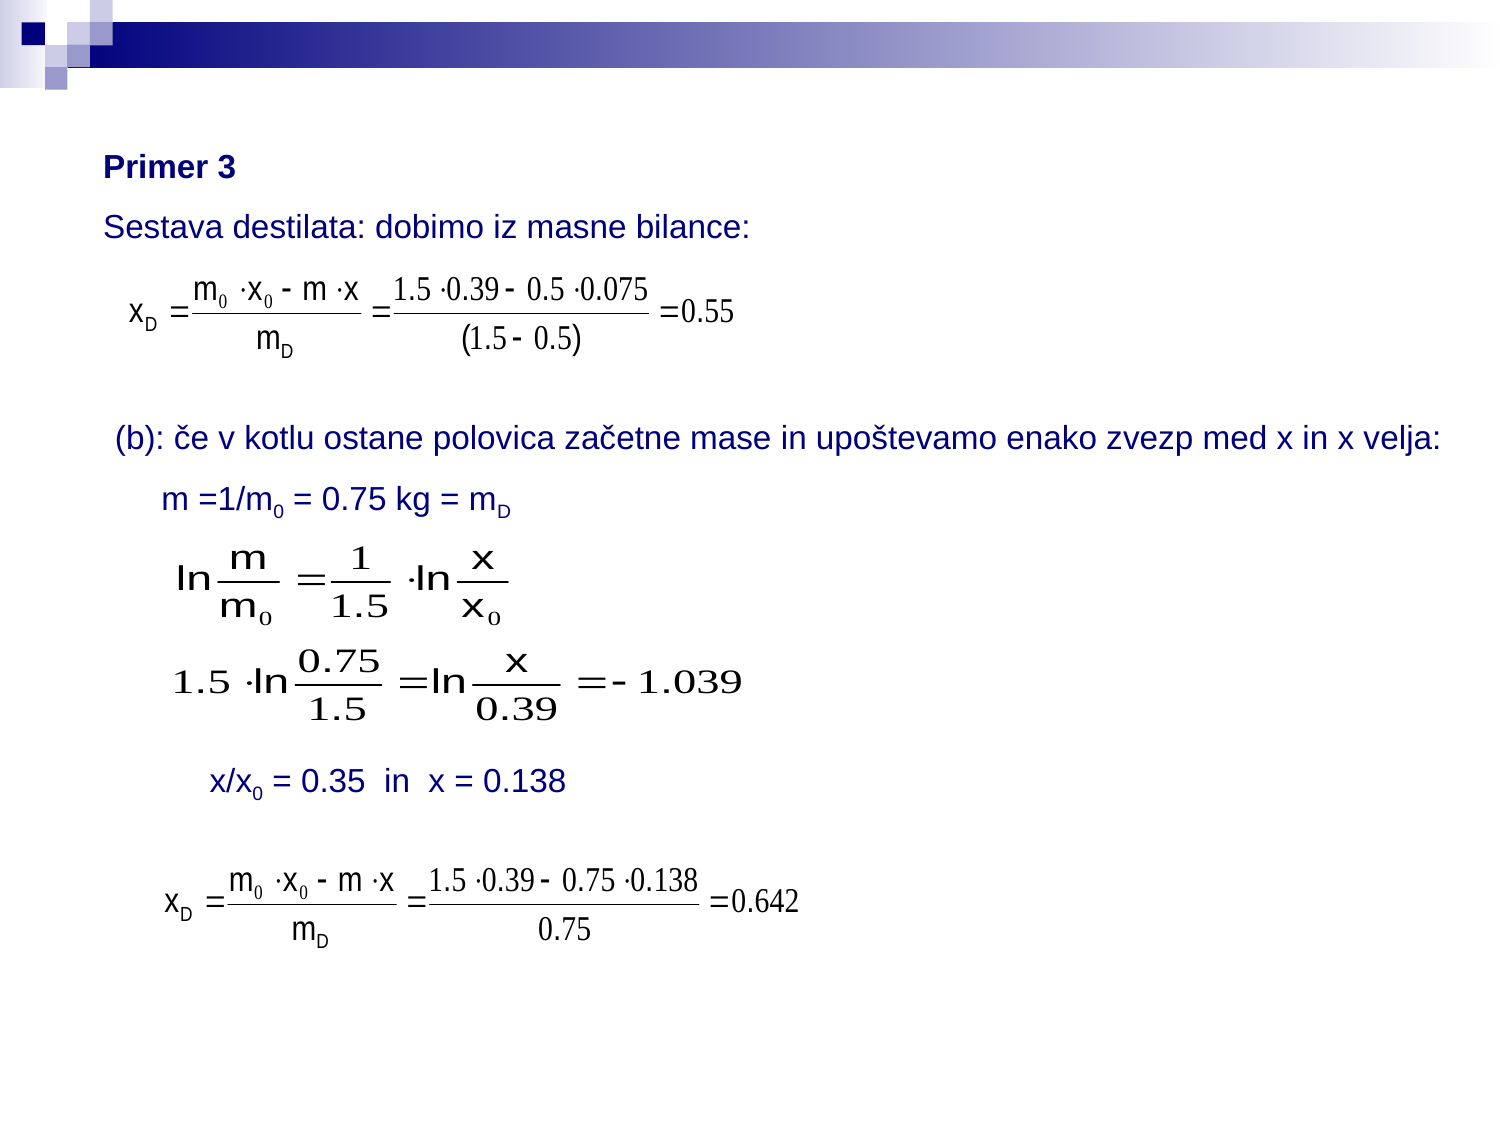

Primer 3
Sestava destilata: dobimo iz masne bilance:
(b): če v kotlu ostane polovica začetne mase in upoštevamo enako zvezp med x in x velja:
 m =1/m0 = 0.75 kg = mD
x/x0 = 0.35 in x = 0.138